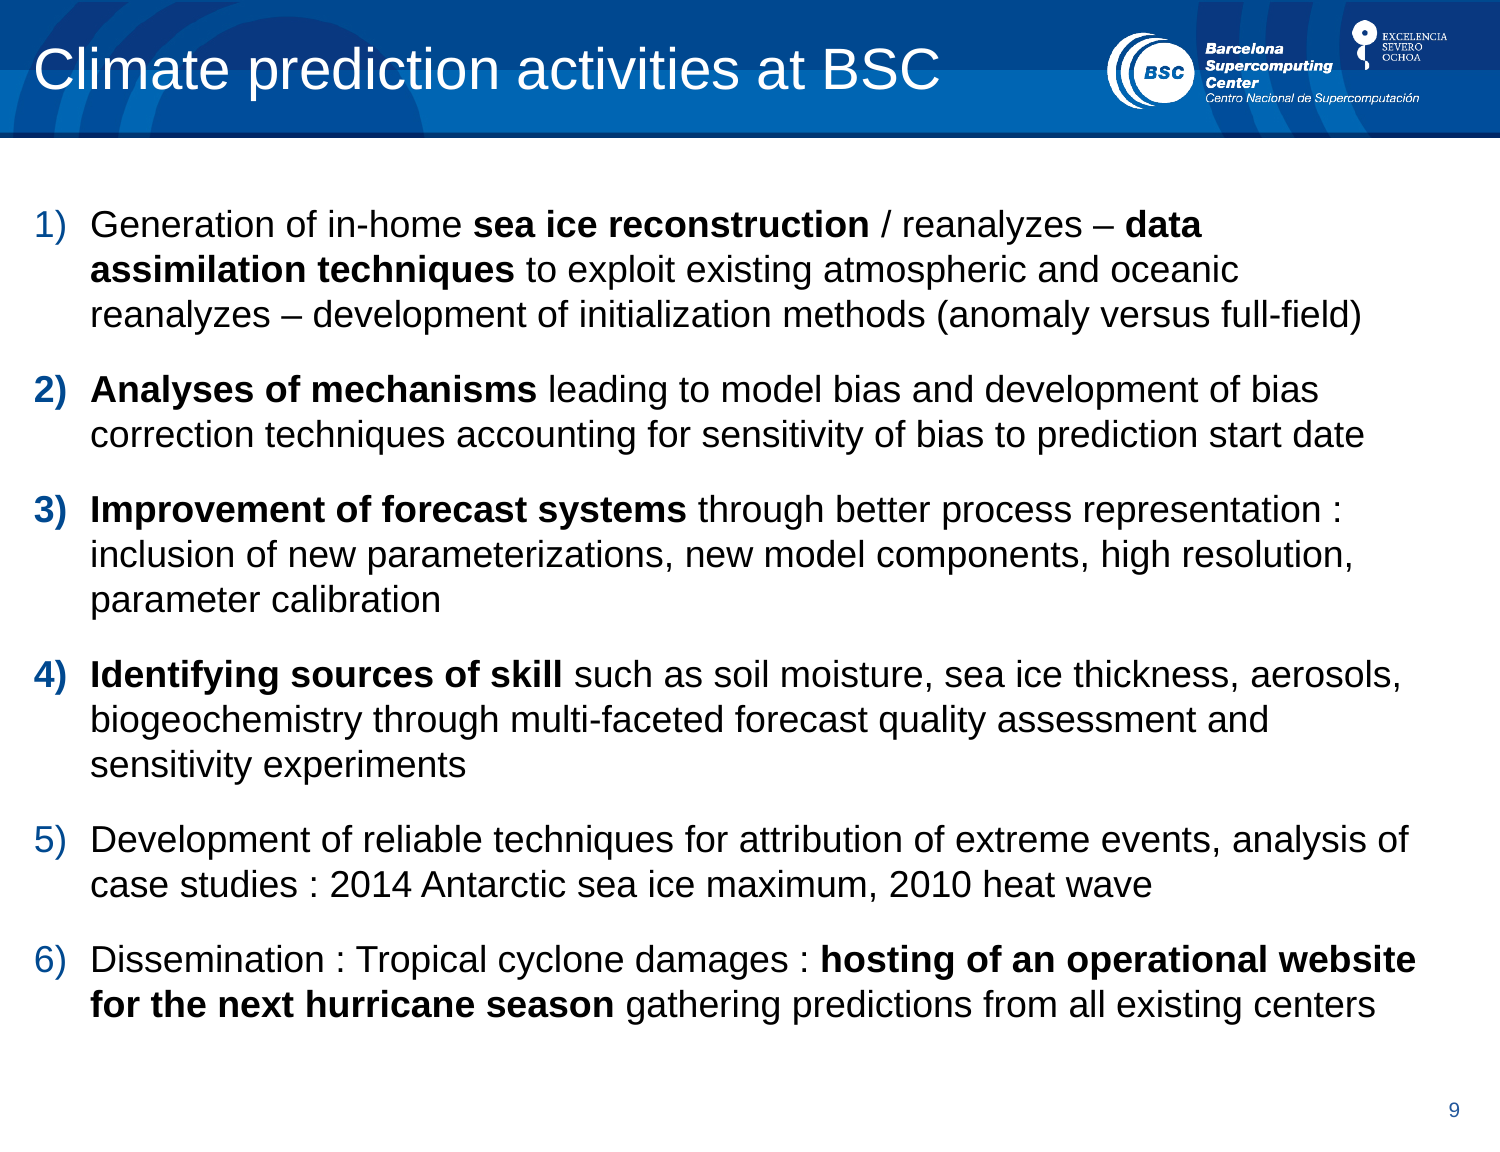

# Climate prediction activities at BSC
Generation of in-home sea ice reconstruction / reanalyzes – data assimilation techniques to exploit existing atmospheric and oceanic reanalyzes – development of initialization methods (anomaly versus full-field)
Analyses of mechanisms leading to model bias and development of bias correction techniques accounting for sensitivity of bias to prediction start date
Improvement of forecast systems through better process representation : inclusion of new parameterizations, new model components, high resolution, parameter calibration
Identifying sources of skill such as soil moisture, sea ice thickness, aerosols, biogeochemistry through multi-faceted forecast quality assessment and sensitivity experiments
Development of reliable techniques for attribution of extreme events, analysis of case studies : 2014 Antarctic sea ice maximum, 2010 heat wave
Dissemination : Tropical cyclone damages : hosting of an operational website for the next hurricane season gathering predictions from all existing centers
C3S Climate Projections Workshop: Near-term predictions and projections, 21 April 2015